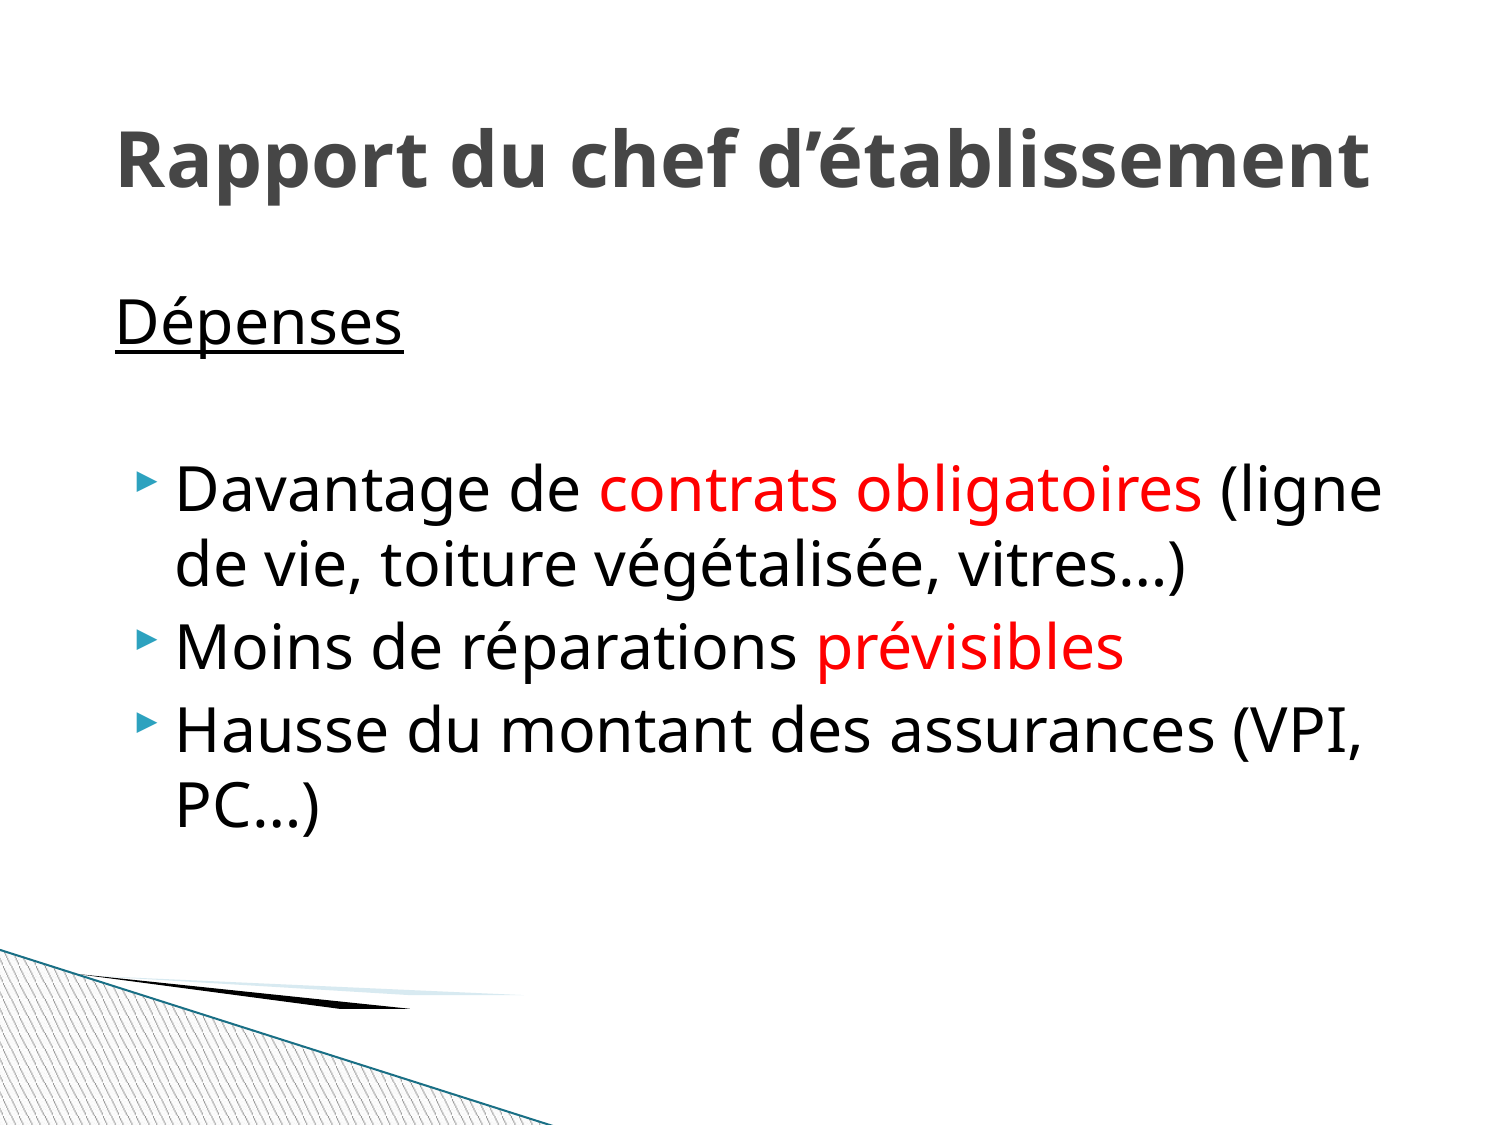

# Rapport du chef d’établissement
Dépenses
Davantage de contrats obligatoires (ligne de vie, toiture végétalisée, vitres…)
Moins de réparations prévisibles
Hausse du montant des assurances (VPI, PC…)